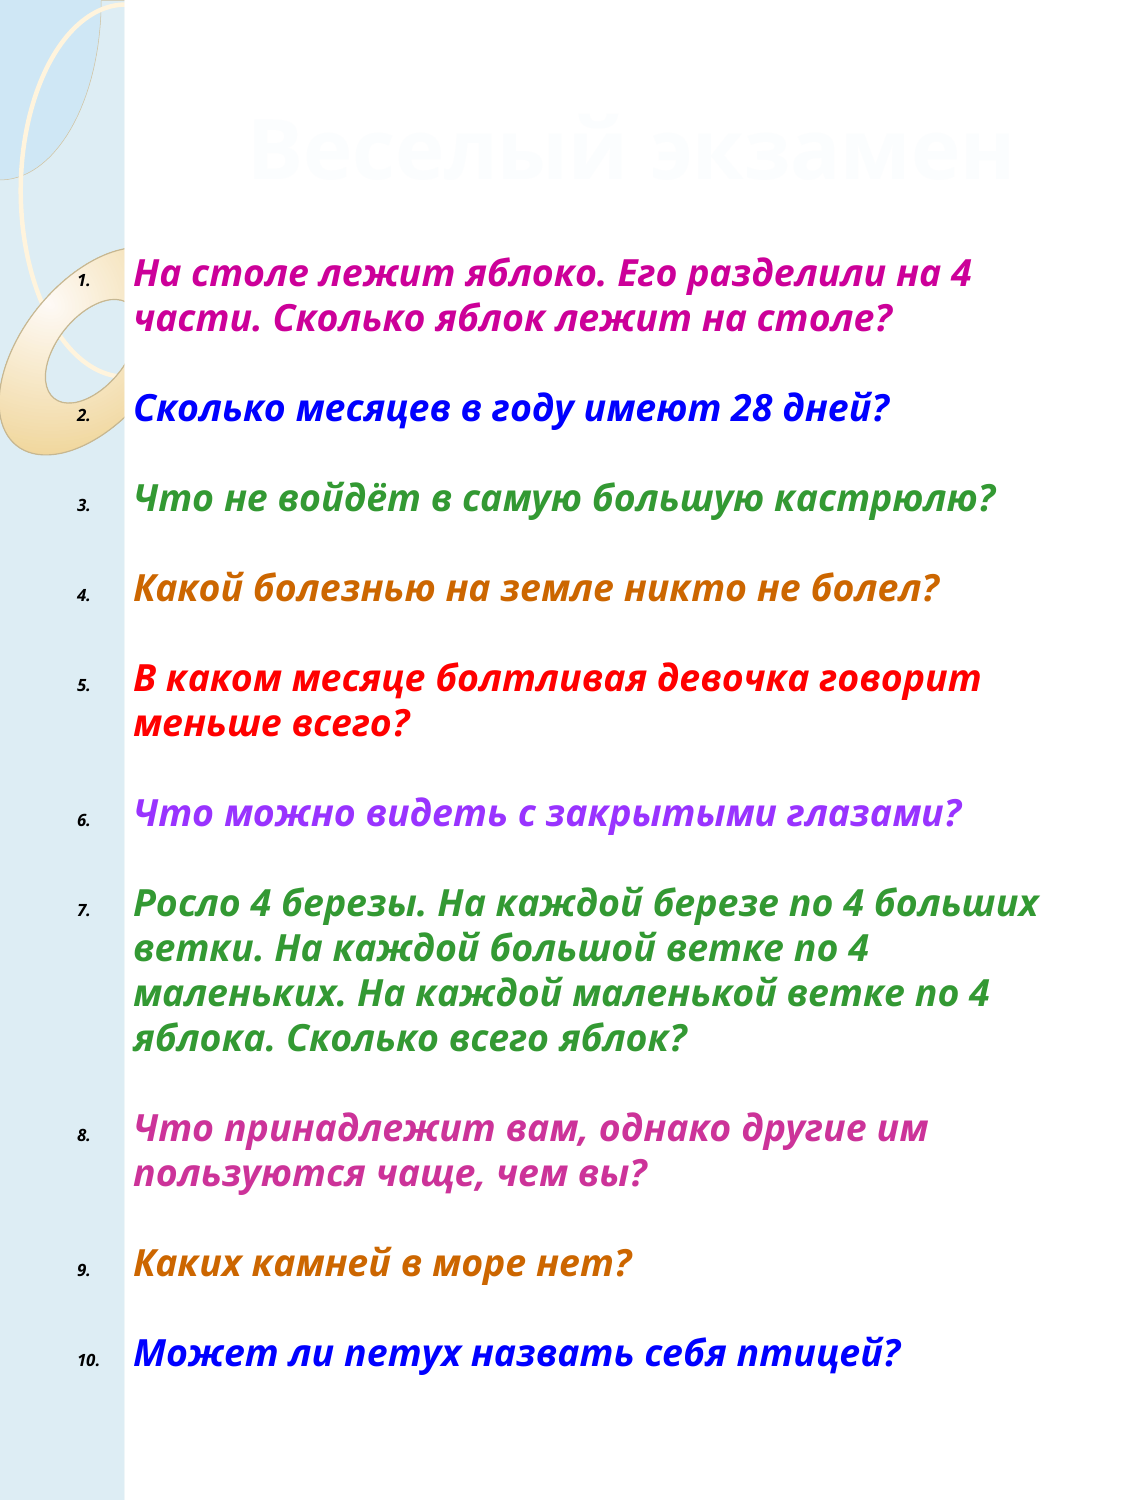

Веселый экзамен
На столе лежит яблоко. Его разделили на 4 части. Сколько яблок лежит на столе?
Сколько месяцев в году имеют 28 дней?
Что не войдёт в самую большую кастрюлю?
Какой болезнью на земле никто не болел?
В каком месяце болтливая девочка говорит меньше всего?
Что можно видеть с закрытыми глазами?
Росло 4 березы. На каждой березе по 4 больших ветки. На каждой большой ветке по 4 маленьких. На каждой маленькой ветке по 4 яблока. Сколько всего яблок?
Что принадлежит вам, однако другие им пользуются чаще, чем вы?
Каких камней в море нет?
Может ли петух назвать себя птицей?